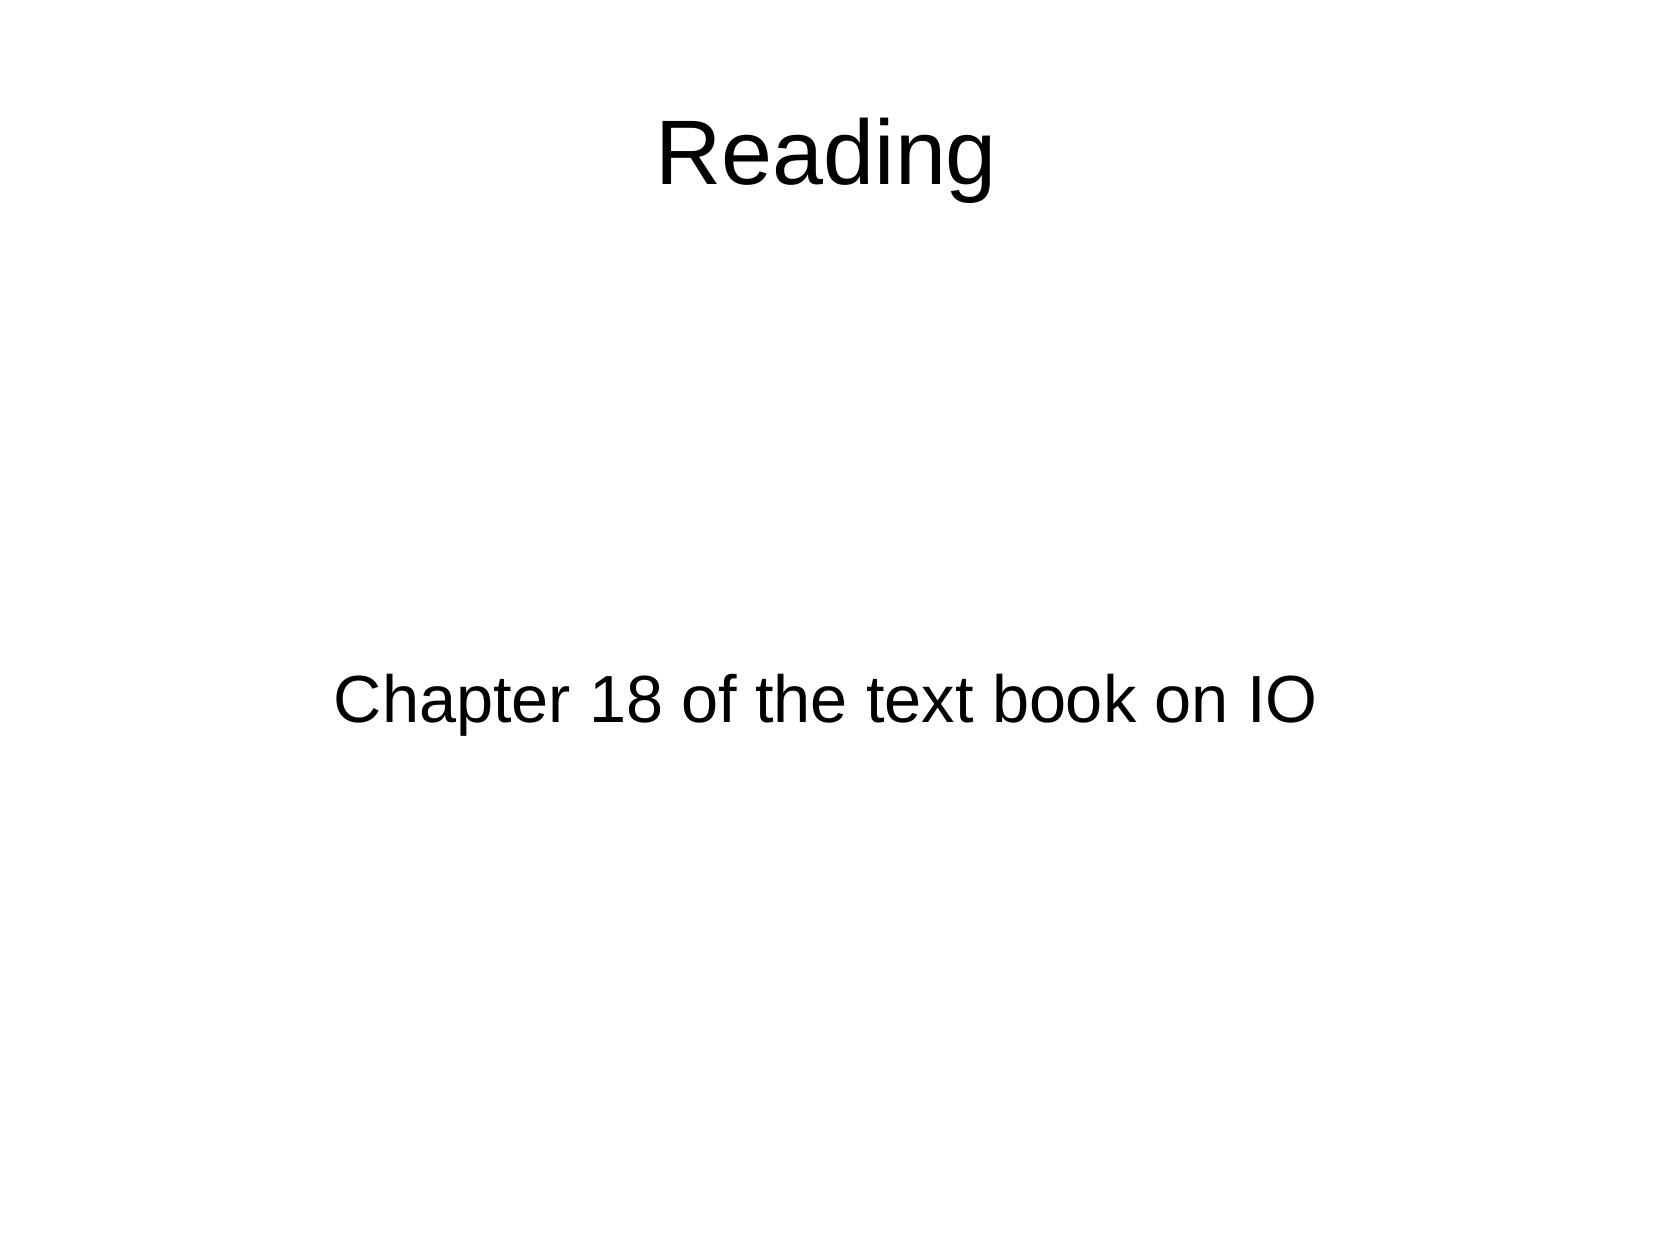

# Reading
Chapter 18 of the text book on IO